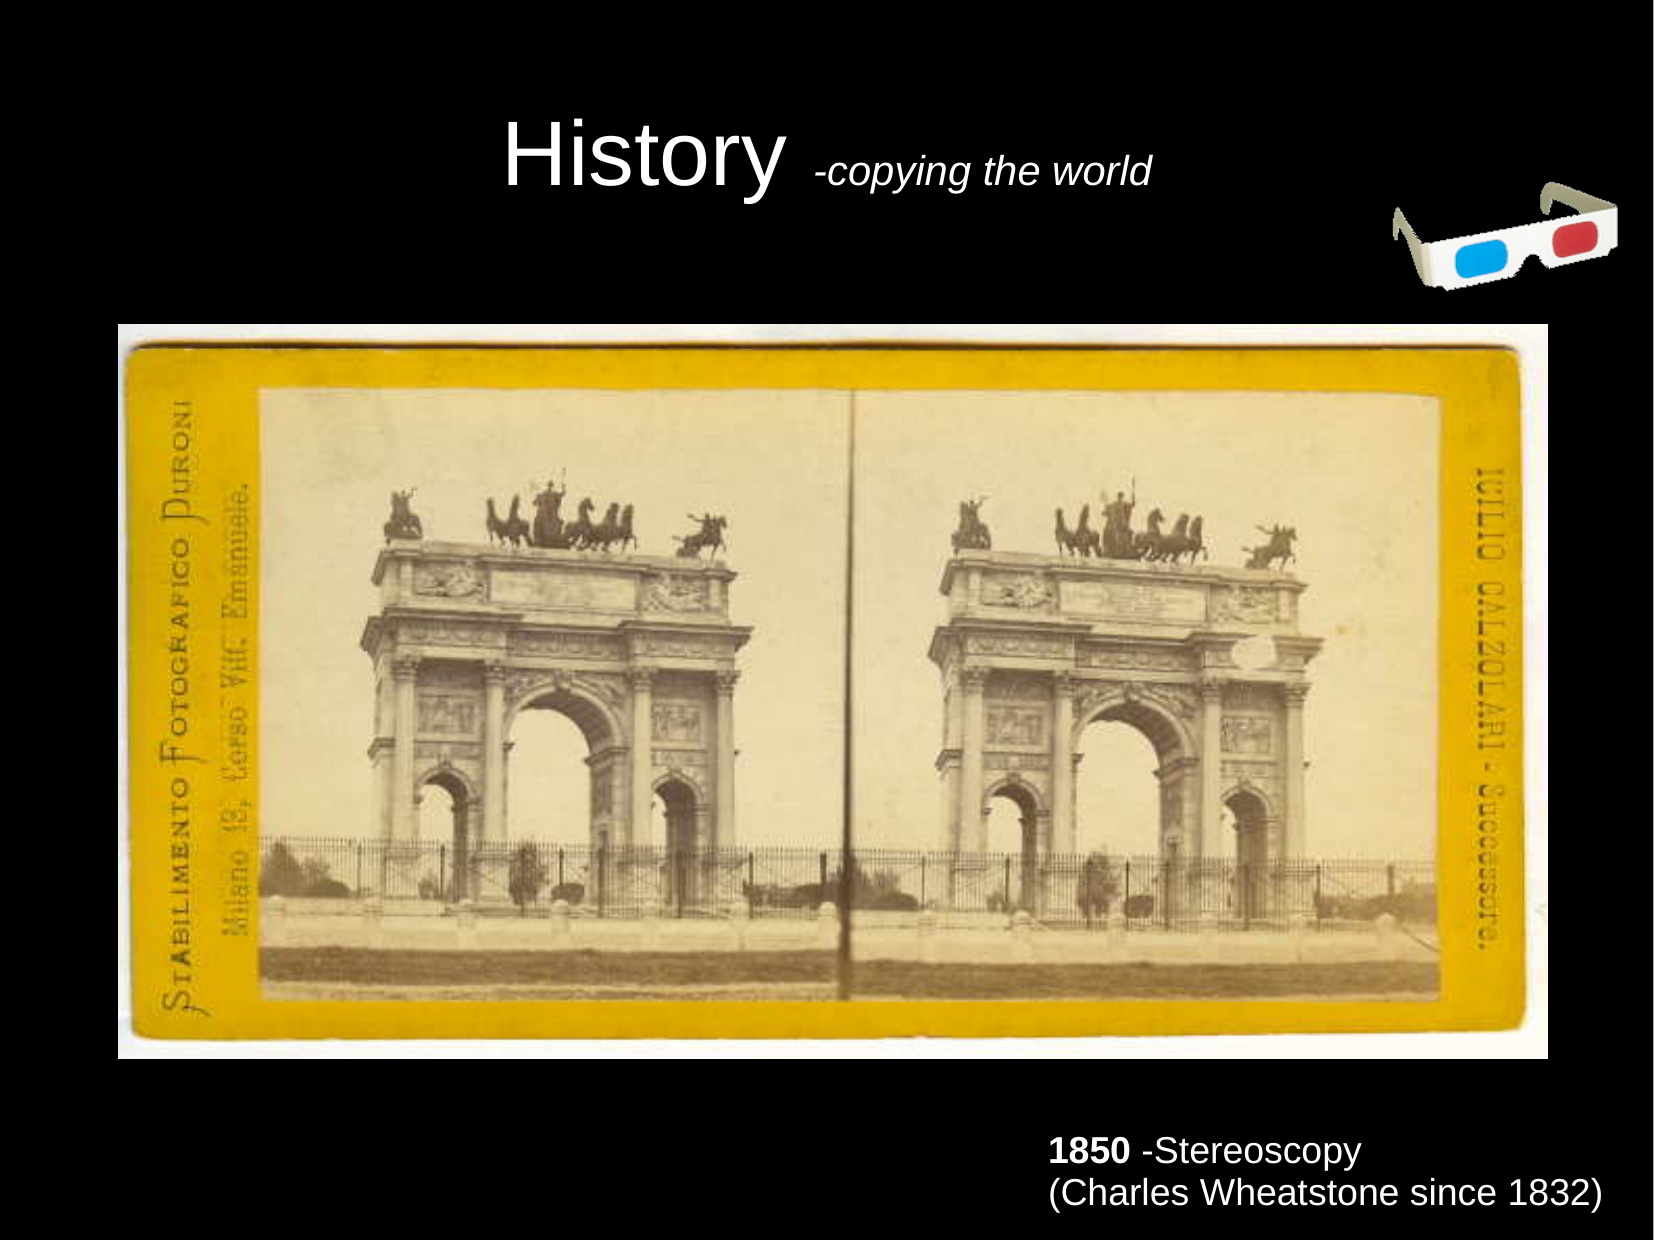

# History -copying the world
1850 -Stereoscopy
(Charles Wheatstone since 1832)